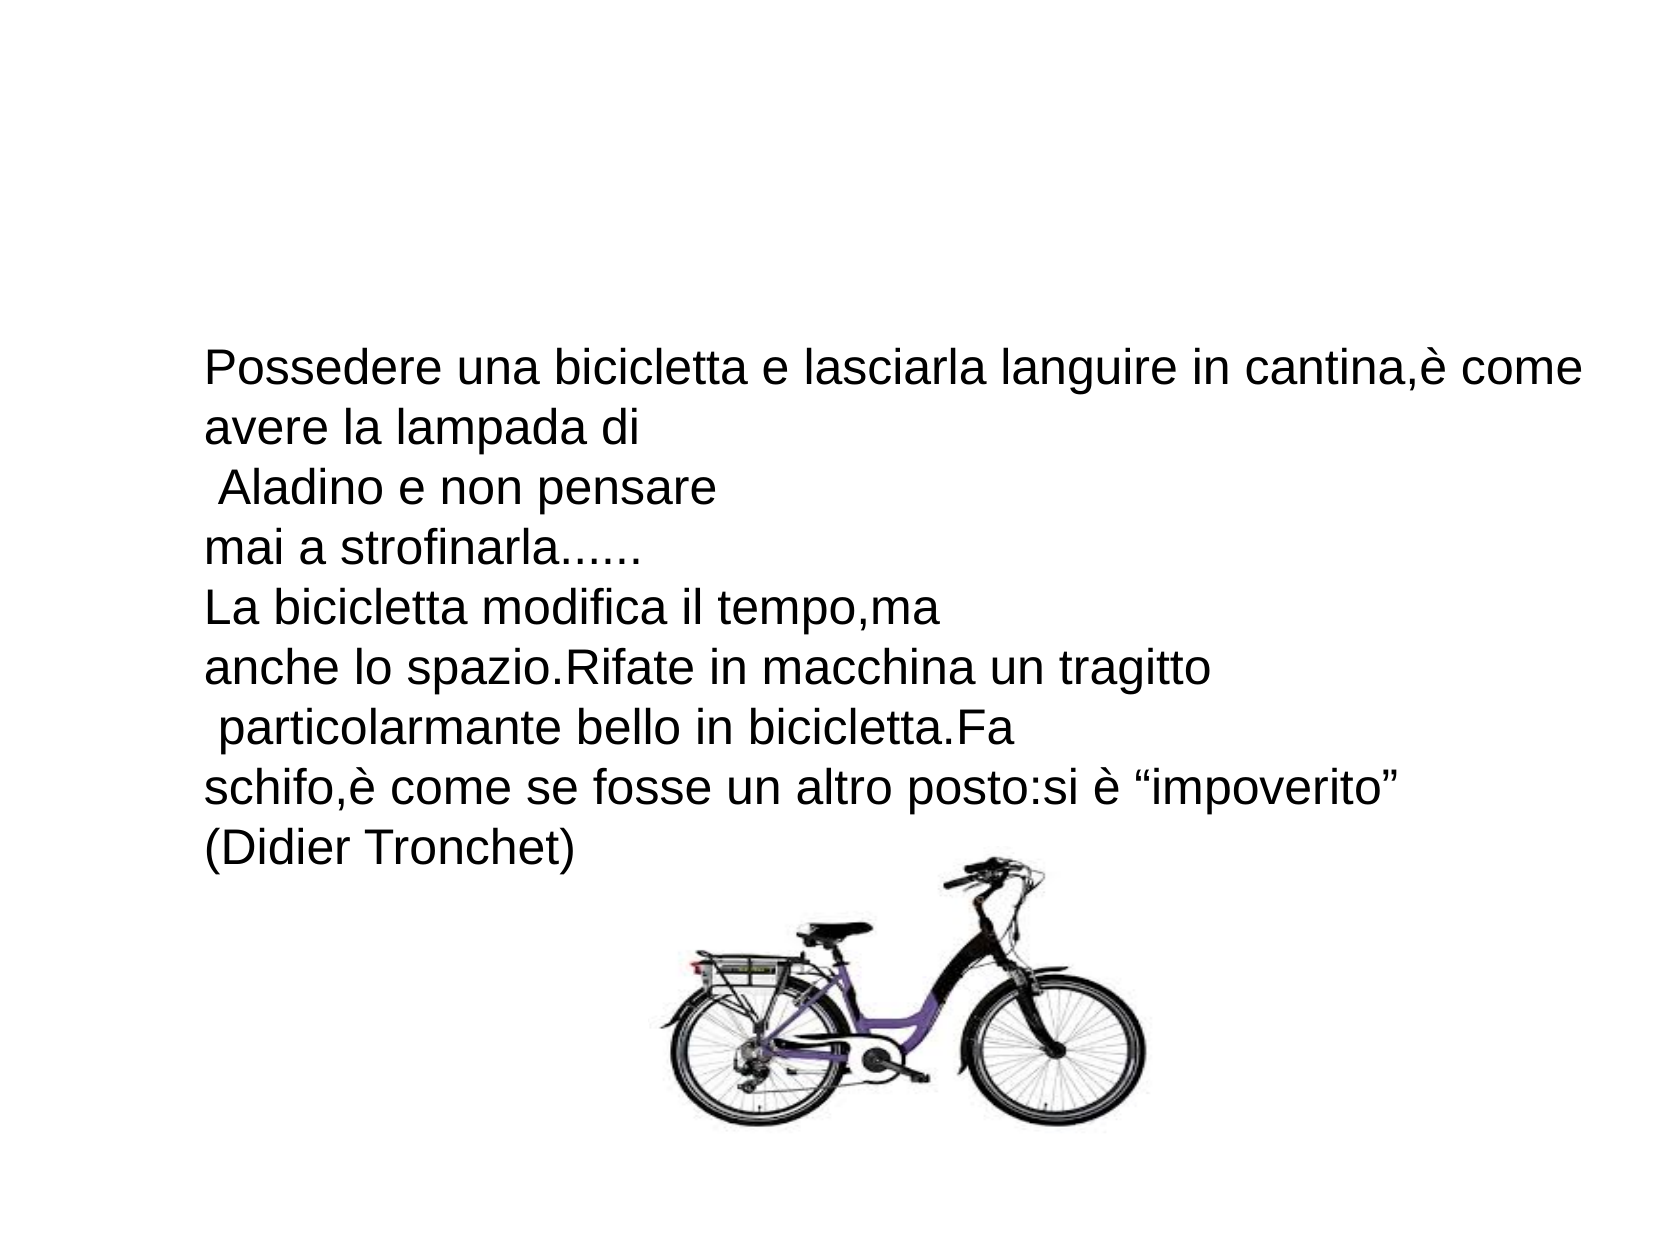

Possedere una bicicletta e lasciarla languire in cantina,è come
avere la lampada di
 Aladino e non pensare
mai a strofinarla......
La bicicletta modifica il tempo,ma
anche lo spazio.Rifate in macchina un tragitto
 particolarmante bello in bicicletta.Fa
schifo,è come se fosse un altro posto:si è “impoverito”
(Didier Tronchet)